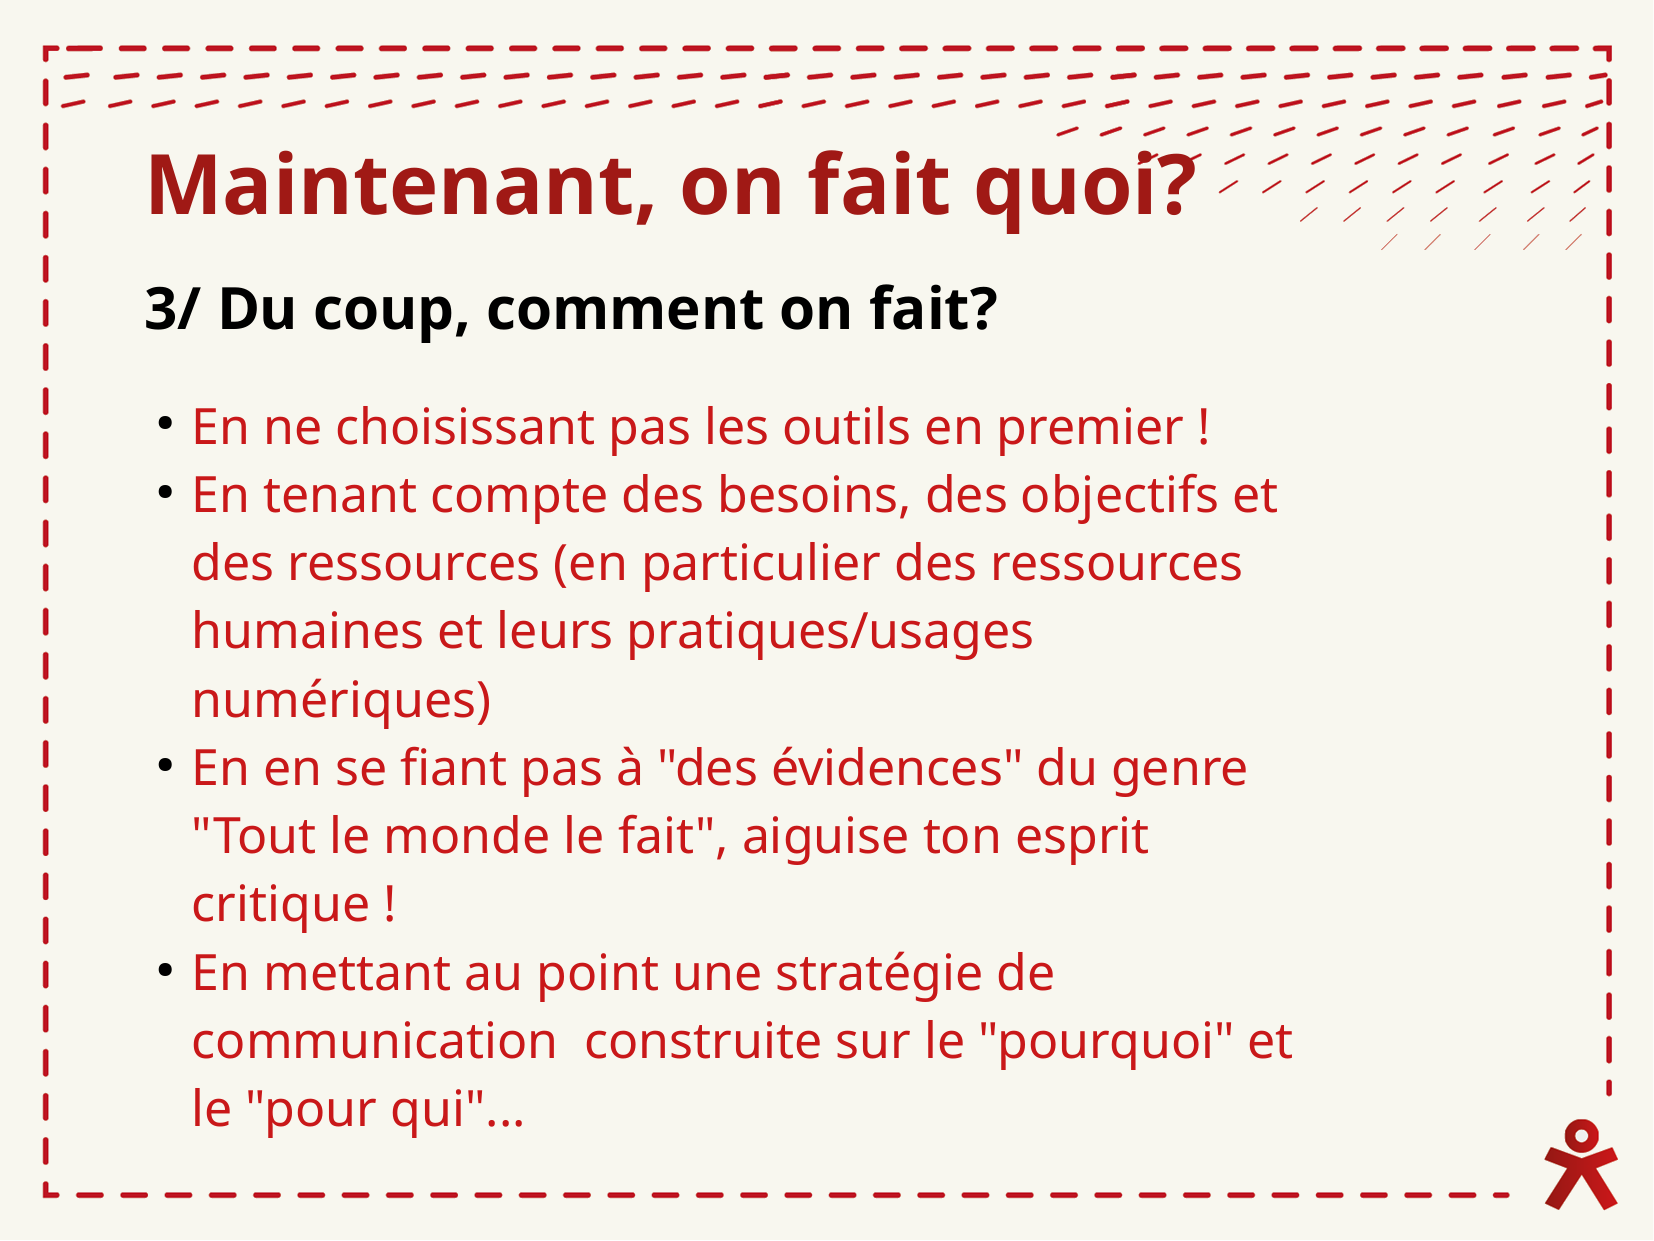

#
Maintenant, on fait quoi?
3/ Du coup, comment on fait?
En ne choisissant pas les outils en premier !
En tenant compte des besoins, des objectifs et des ressources (en particulier des ressources humaines et leurs pratiques/usages numériques)
En en se fiant pas à "des évidences" du genre "Tout le monde le fait", aiguise ton esprit critique !
En mettant au point une stratégie de communication construite sur le "pourquoi" et le "pour qui"...